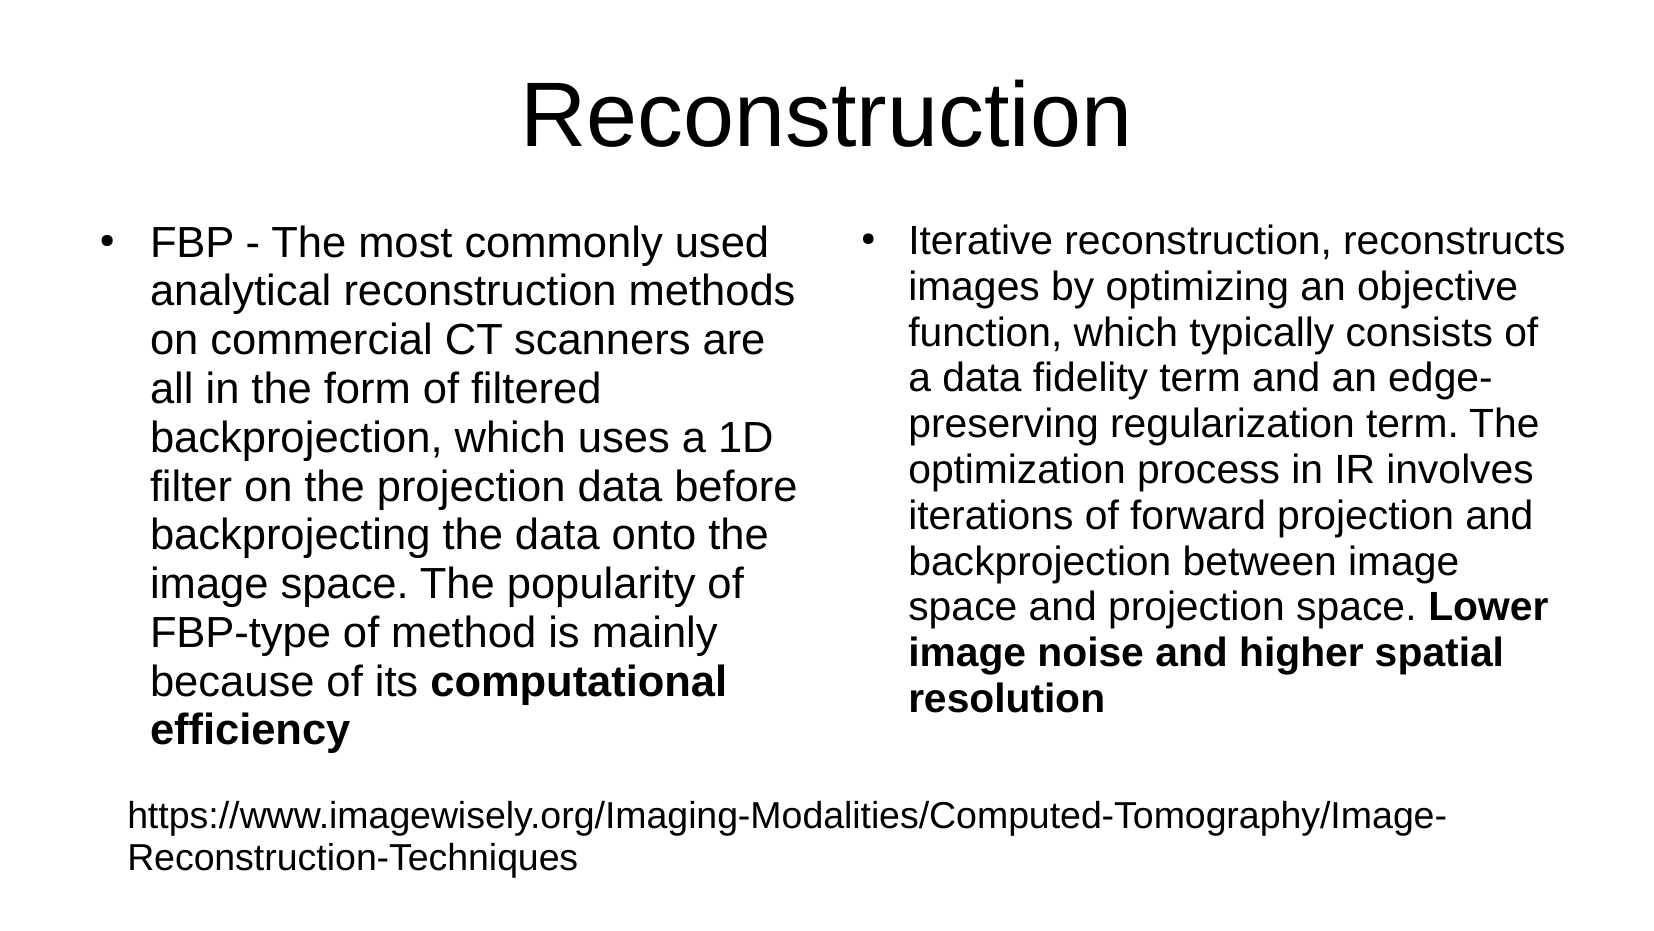

# Reconstruction
FBP - The most commonly used analytical reconstruction methods on commercial CT scanners are all in the form of filtered backprojection, which uses a 1D filter on the projection data before backprojecting the data onto the image space. The popularity of FBP-type of method is mainly because of its computational efficiency
Iterative reconstruction, reconstructs images by optimizing an objective function, which typically consists of a data fidelity term and an edge-preserving regularization term. The optimization process in IR involves iterations of forward projection and backprojection between image space and projection space. Lower image noise and higher spatial resolution
https://www.imagewisely.org/Imaging-Modalities/Computed-Tomography/Image-Reconstruction-Techniques